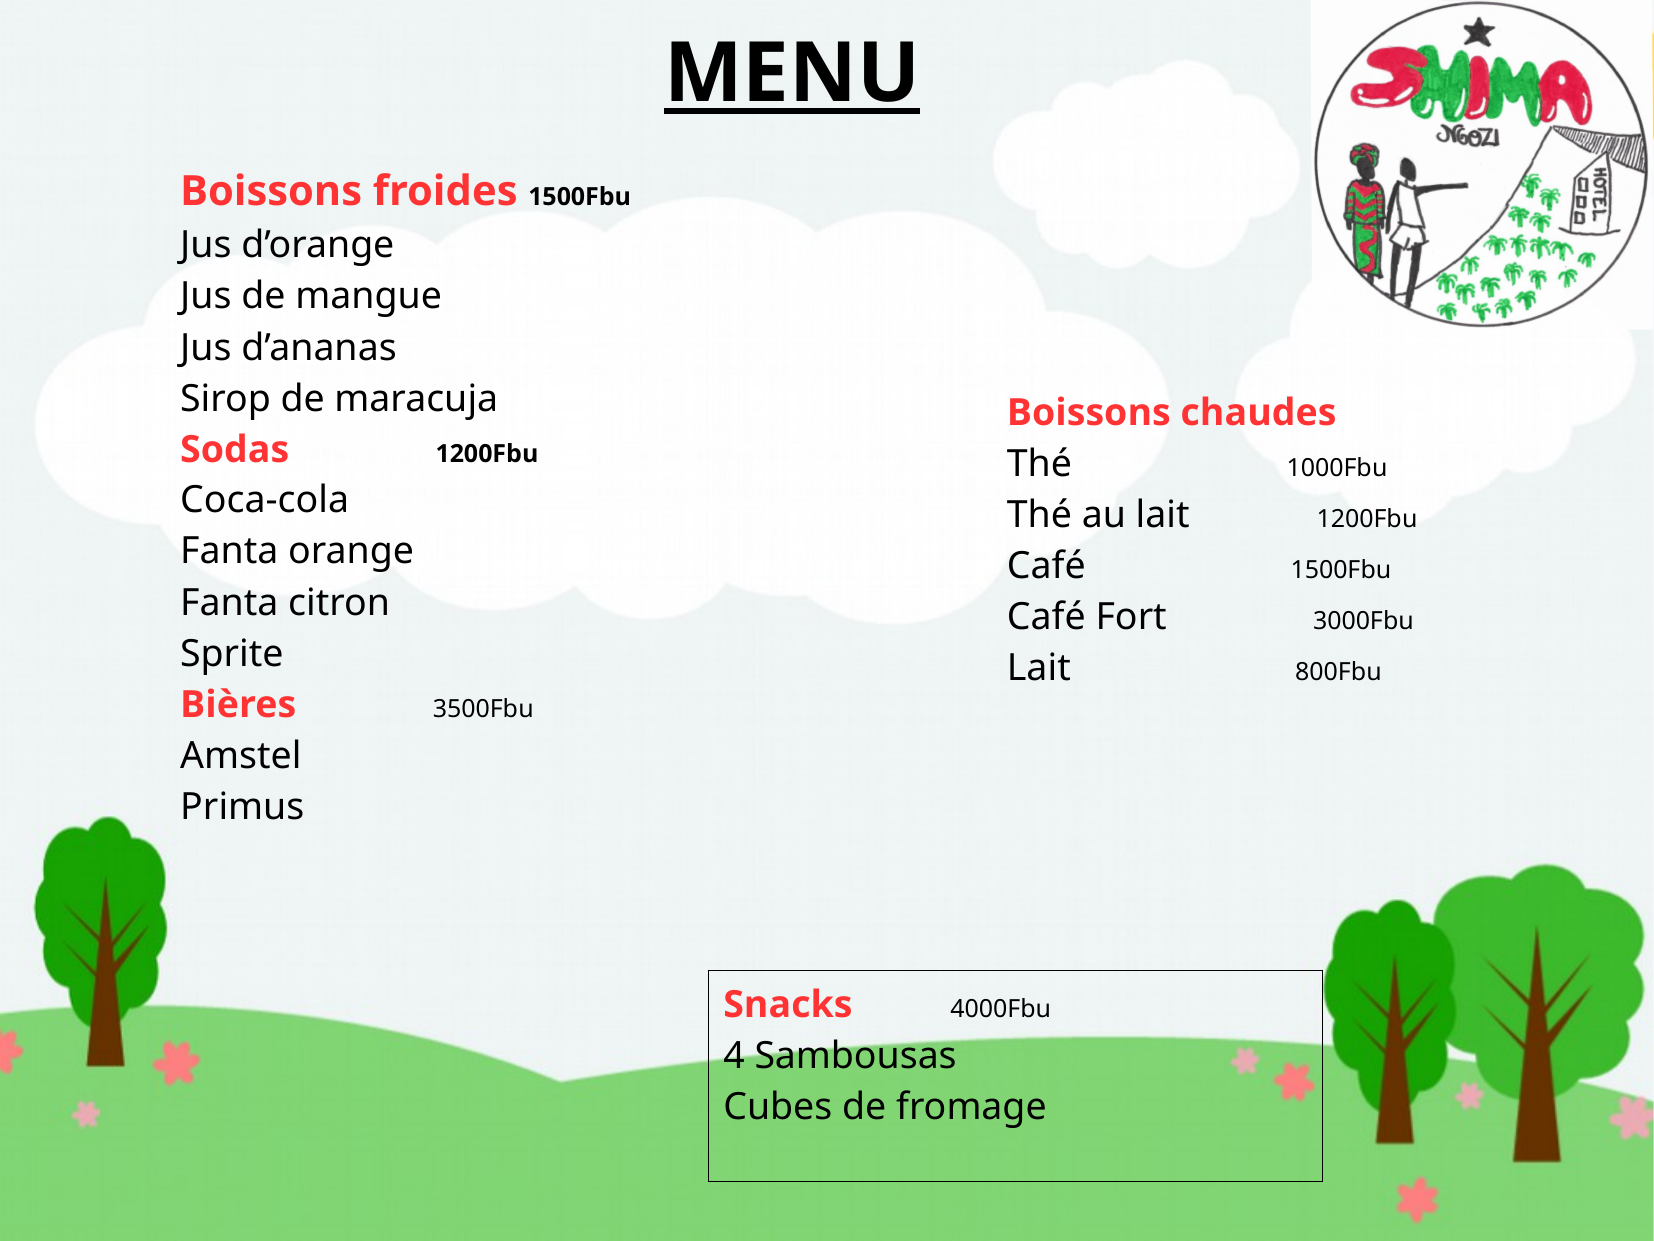

MENU
Boissons froides 1500Fbu
Jus d’orange
Jus de mangue
Jus d’ananas
Sirop de maracuja
Sodas 1200Fbu
Coca-cola
Fanta orange
Fanta citron
Sprite
Bières 3500Fbu
Amstel
Primus
Boissons chaudes
Thé 1000Fbu
Thé au lait 1200Fbu
Café 1500Fbu
Café Fort 3000Fbu
Lait 800Fbu
Snacks 4000Fbu
4 Sambousas
Cubes de fromage